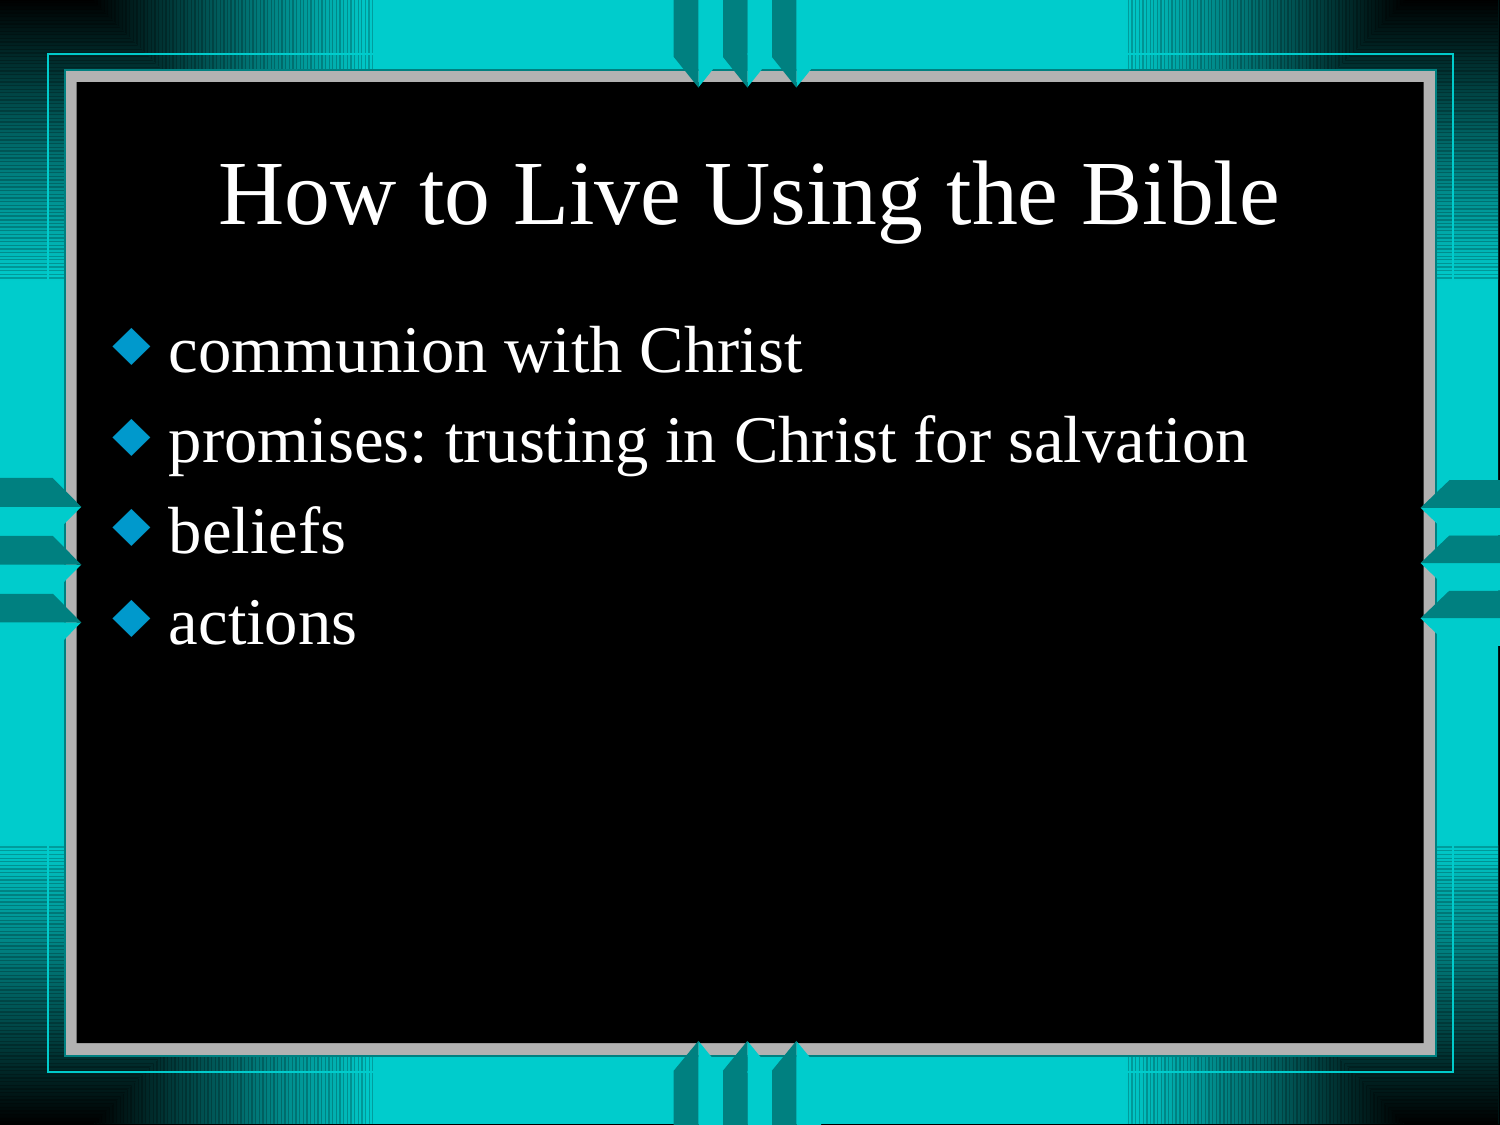

# How to Live Using the Bible
communion with Christ
promises: trusting in Christ for salvation
beliefs
actions